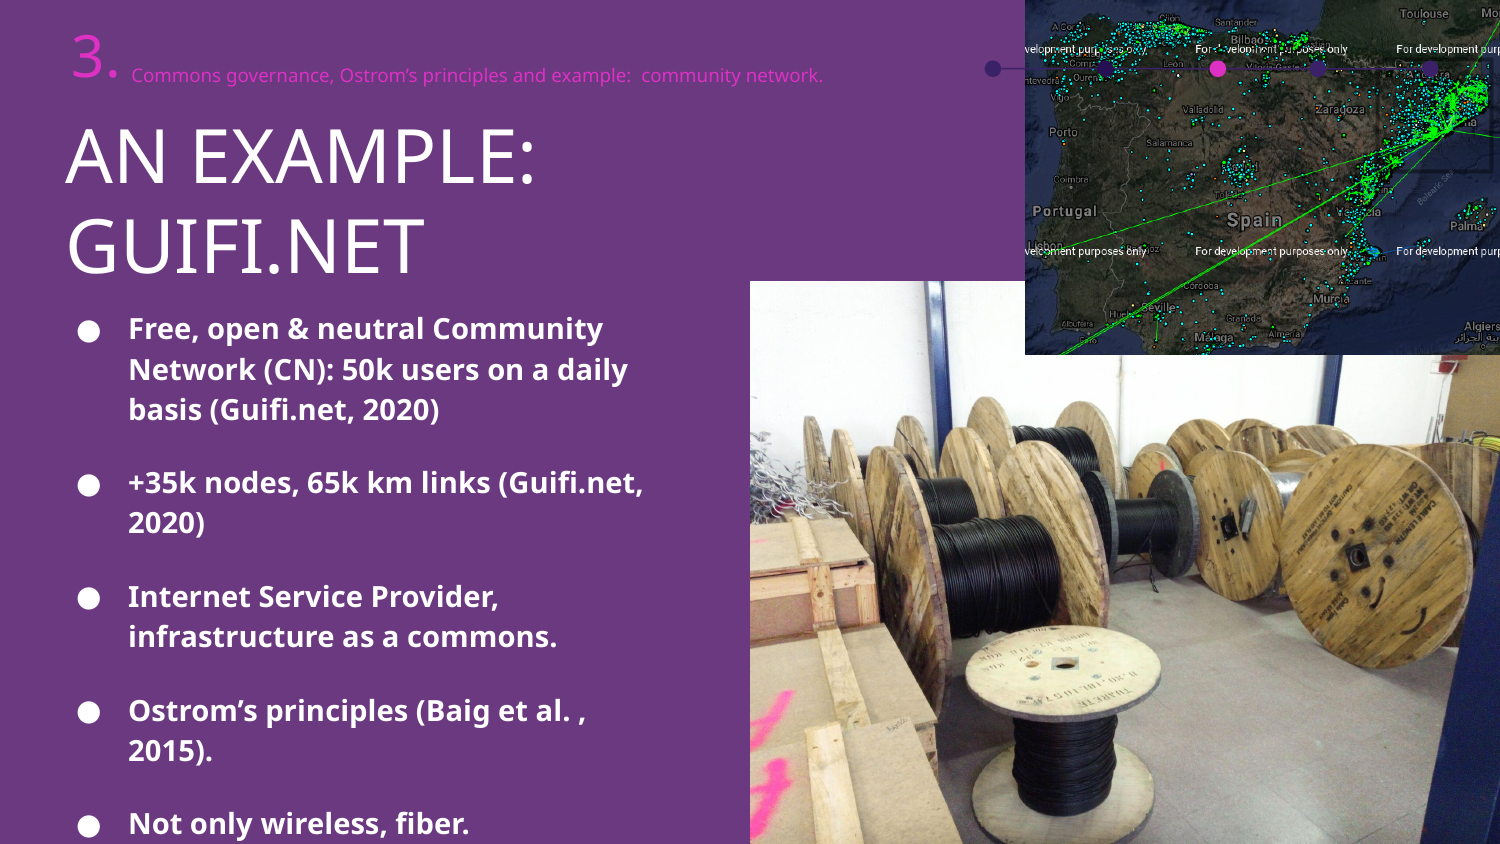

3.
Commons governance, Ostrom’s principles and example: community network.
AN EXAMPLE:
GUIFI.NET
# Free, open & neutral Community Network (CN): 50k users on a daily basis (Guifi.net, 2020)
+35k nodes, 65k km links (Guifi.net, 2020)
Internet Service Provider, infrastructure as a commons.
Ostrom’s principles (Baig et al. , 2015).
Not only wireless, fiber.